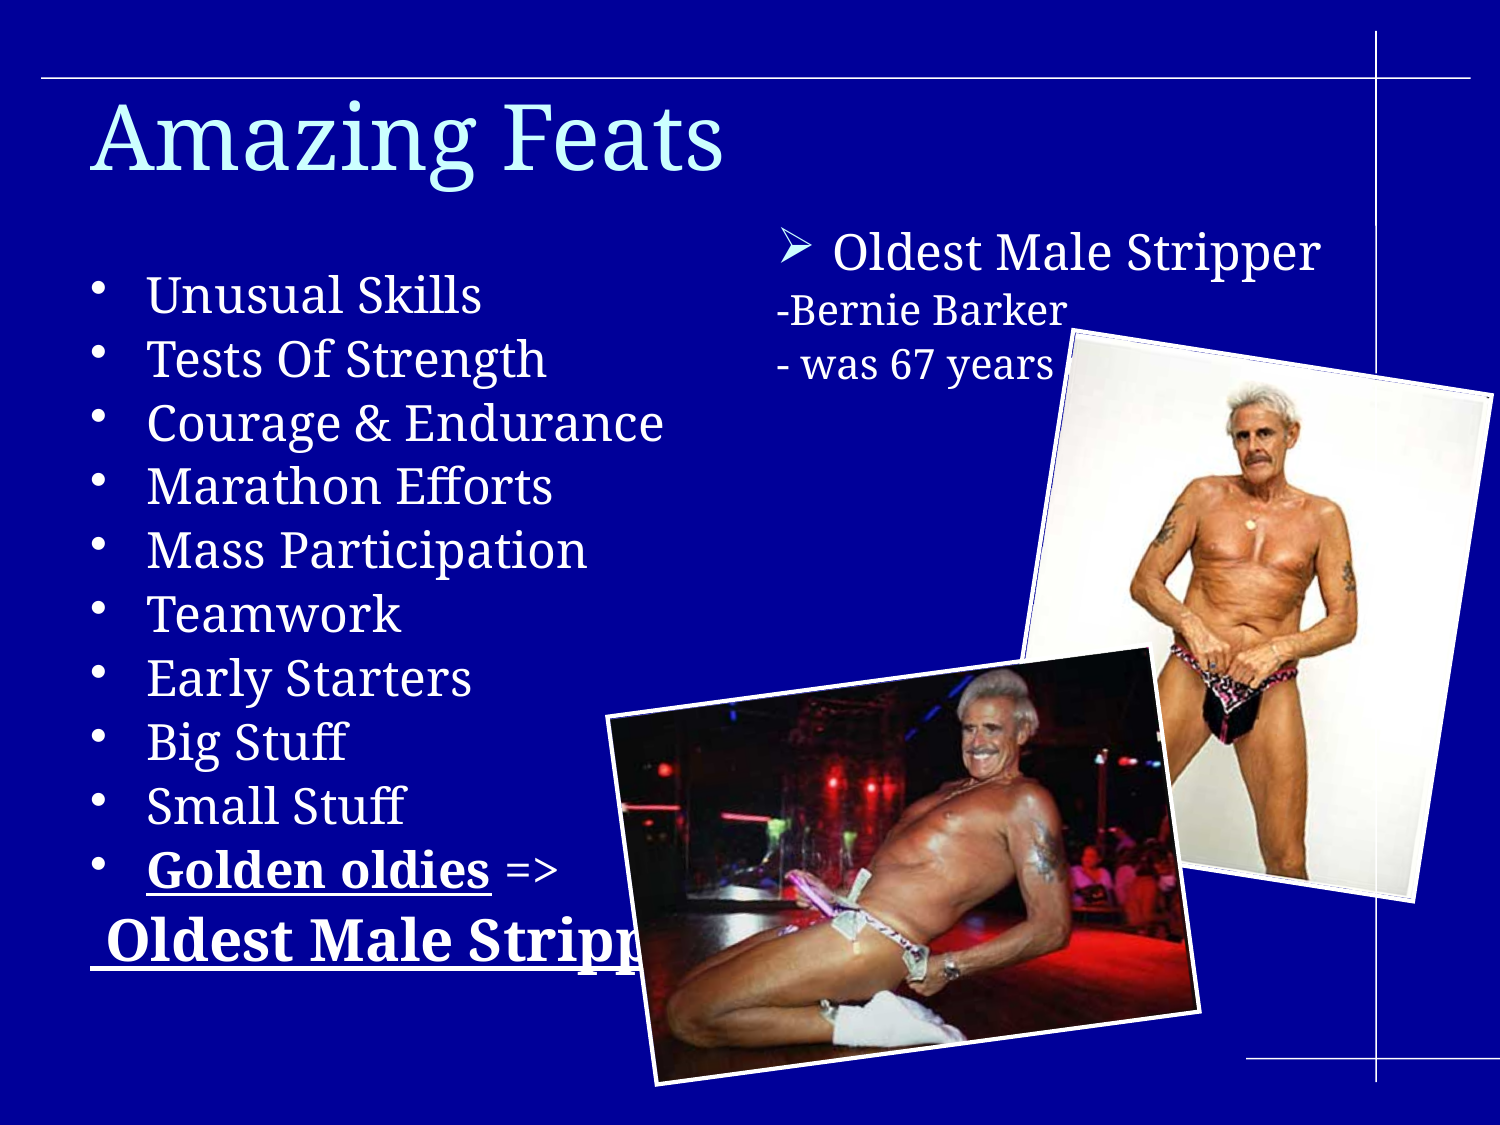

# Amazing Feats
Oldest Male Stripper
-Bernie Barker
- was 67 years old
Unusual Skills
Tests Of Strength
Courage & Endurance
Marathon Efforts
Mass Participation
Teamwork
Early Starters
Big Stuff
Small Stuff
Golden oldies =>
 Oldest Male Stripper